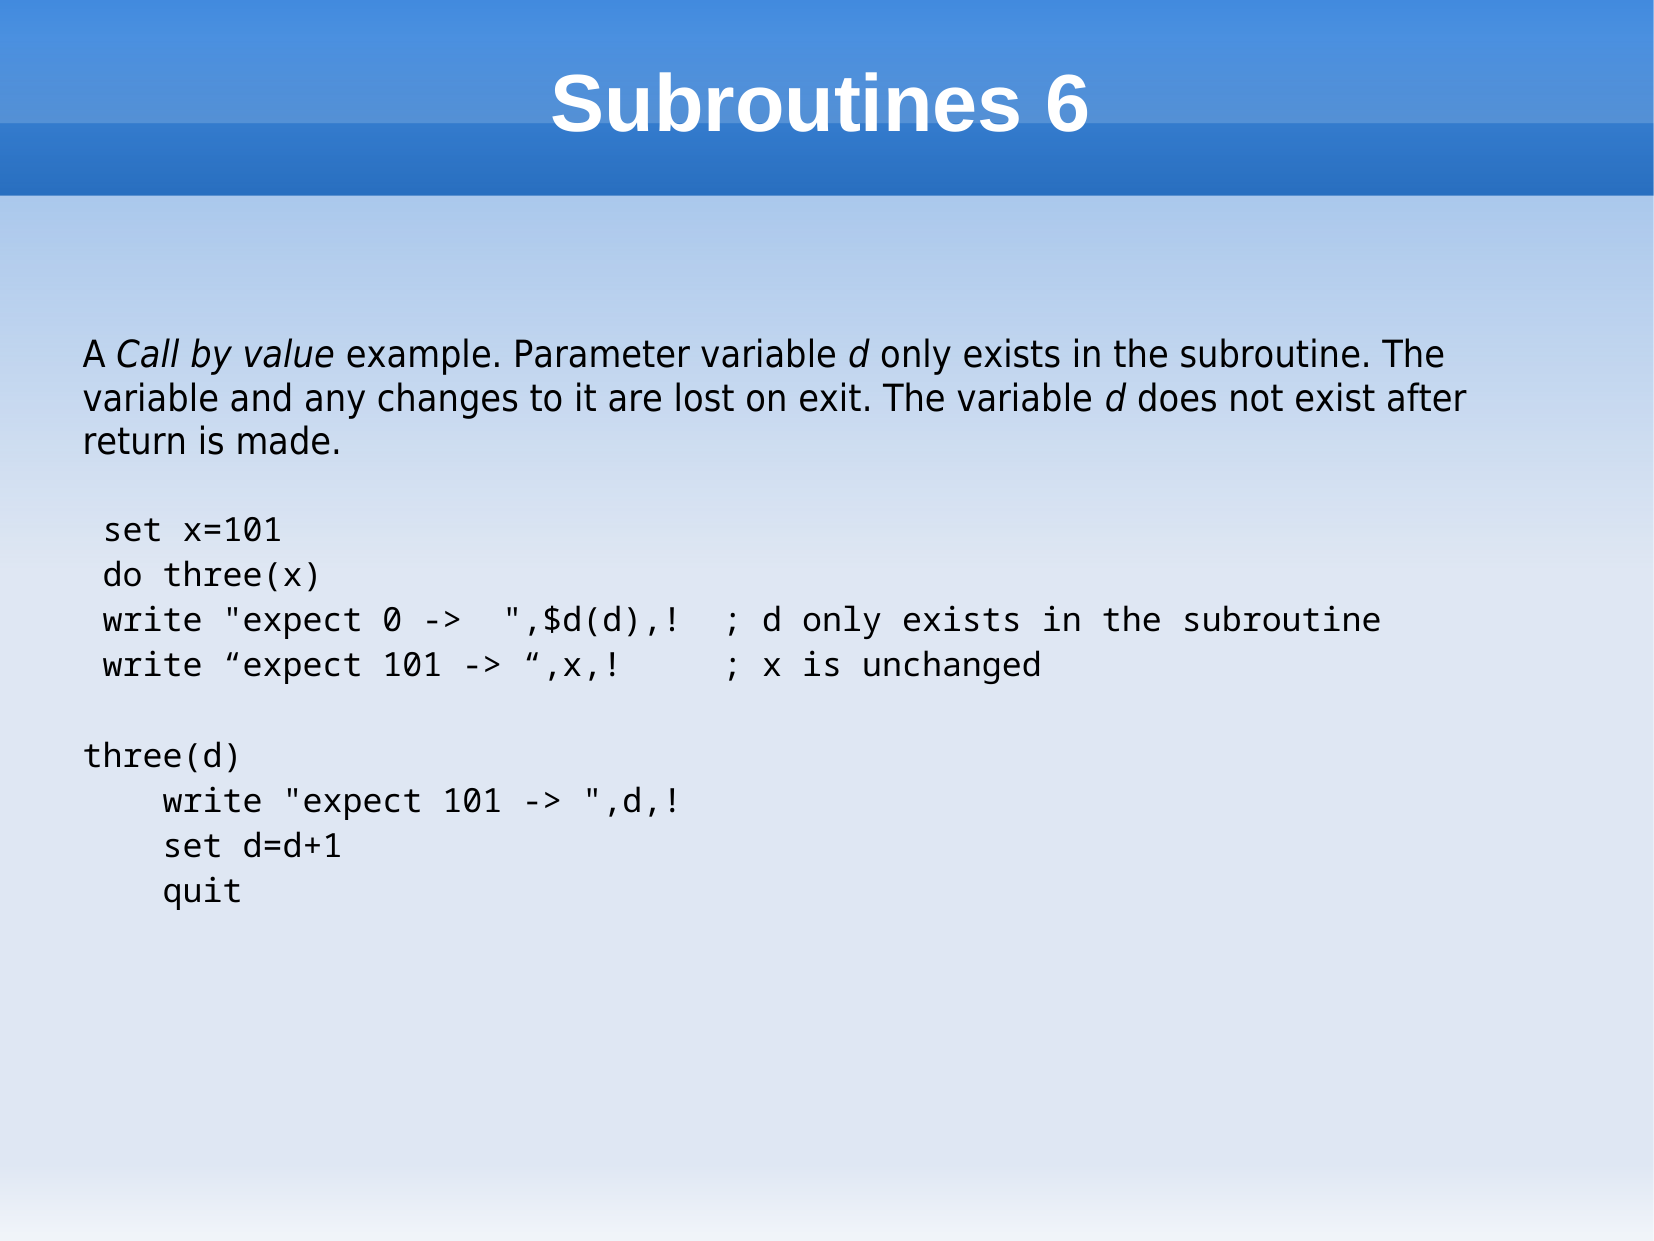

# Subroutines 6
A Call by value example. Parameter variable d only exists in the subroutine. The variable and any changes to it are lost on exit. The variable d does not exist after return is made.
 set x=101
 do three(x)
 write "expect 0 -> ",$d(d),! ; d only exists in the subroutine
 write “expect 101 -> “,x,! ; x is unchanged
three(d)
 write "expect 101 -> ",d,!
 set d=d+1
 quit